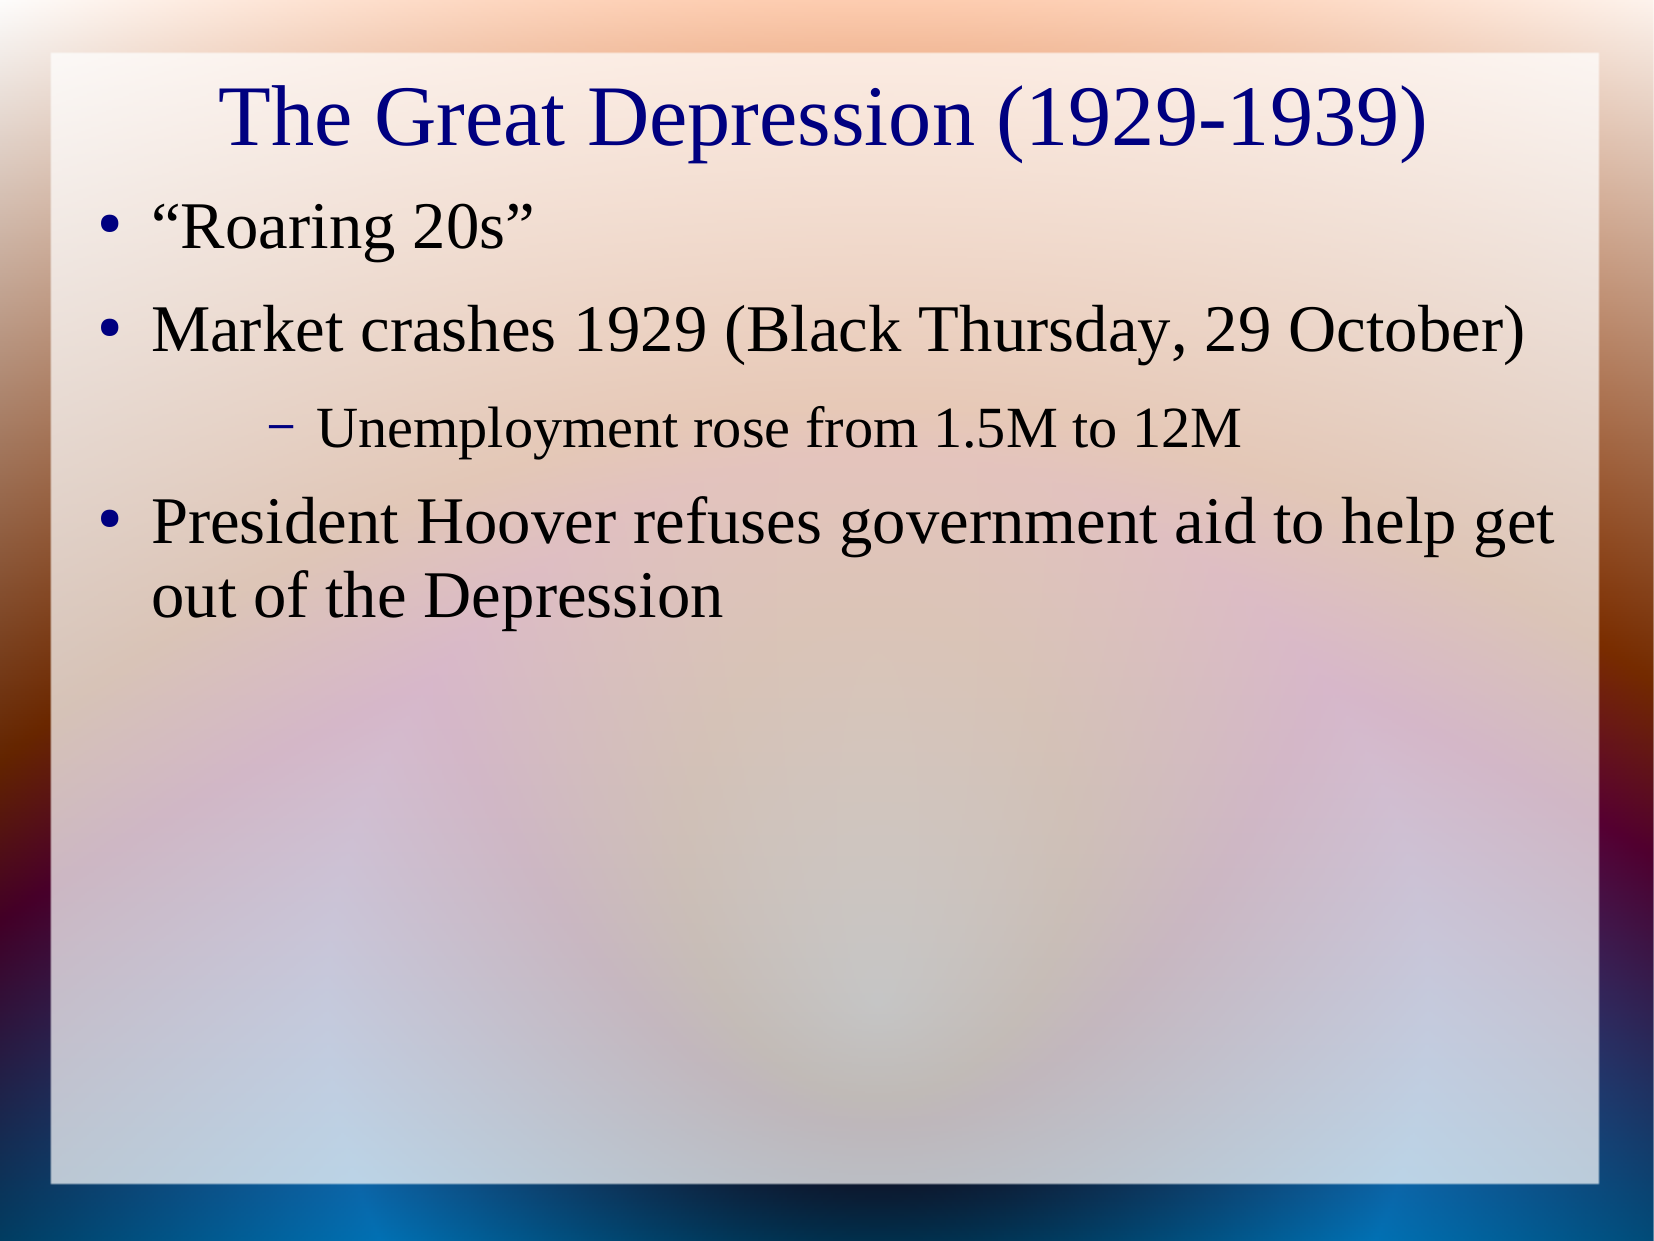

# The Great Depression (1929-1939)
“Roaring 20s”
Market crashes 1929 (Black Thursday, 29 October)
Unemployment rose from 1.5M to 12M
President Hoover refuses government aid to help get out of the Depression